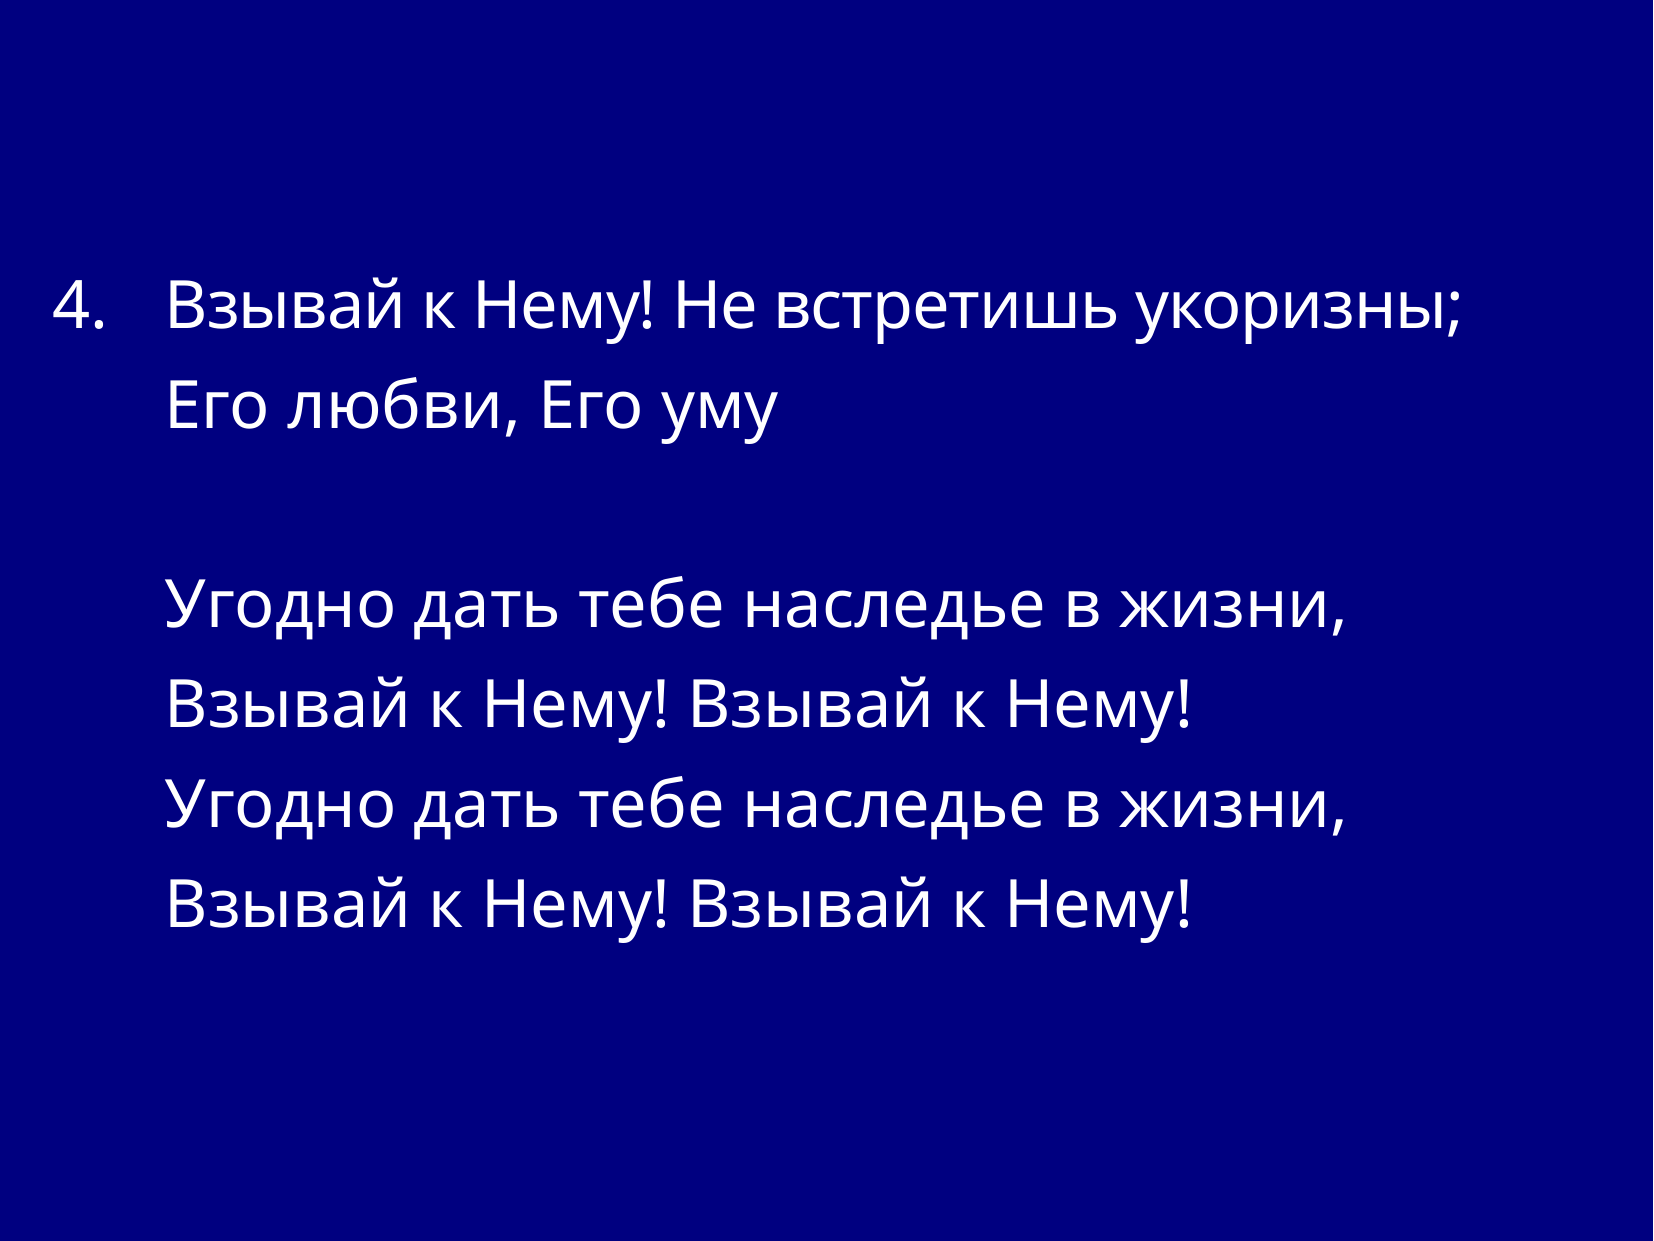

4.	Взывай к Нему! Не встретишь укоризны;
	Его любви, Его уму
	Угодно дать тебе наследье в жизни,
	Взывай к Нему! Взывай к Нему!
	Угодно дать тебе наследье в жизни,
	Взывай к Нему! Взывай к Нему!